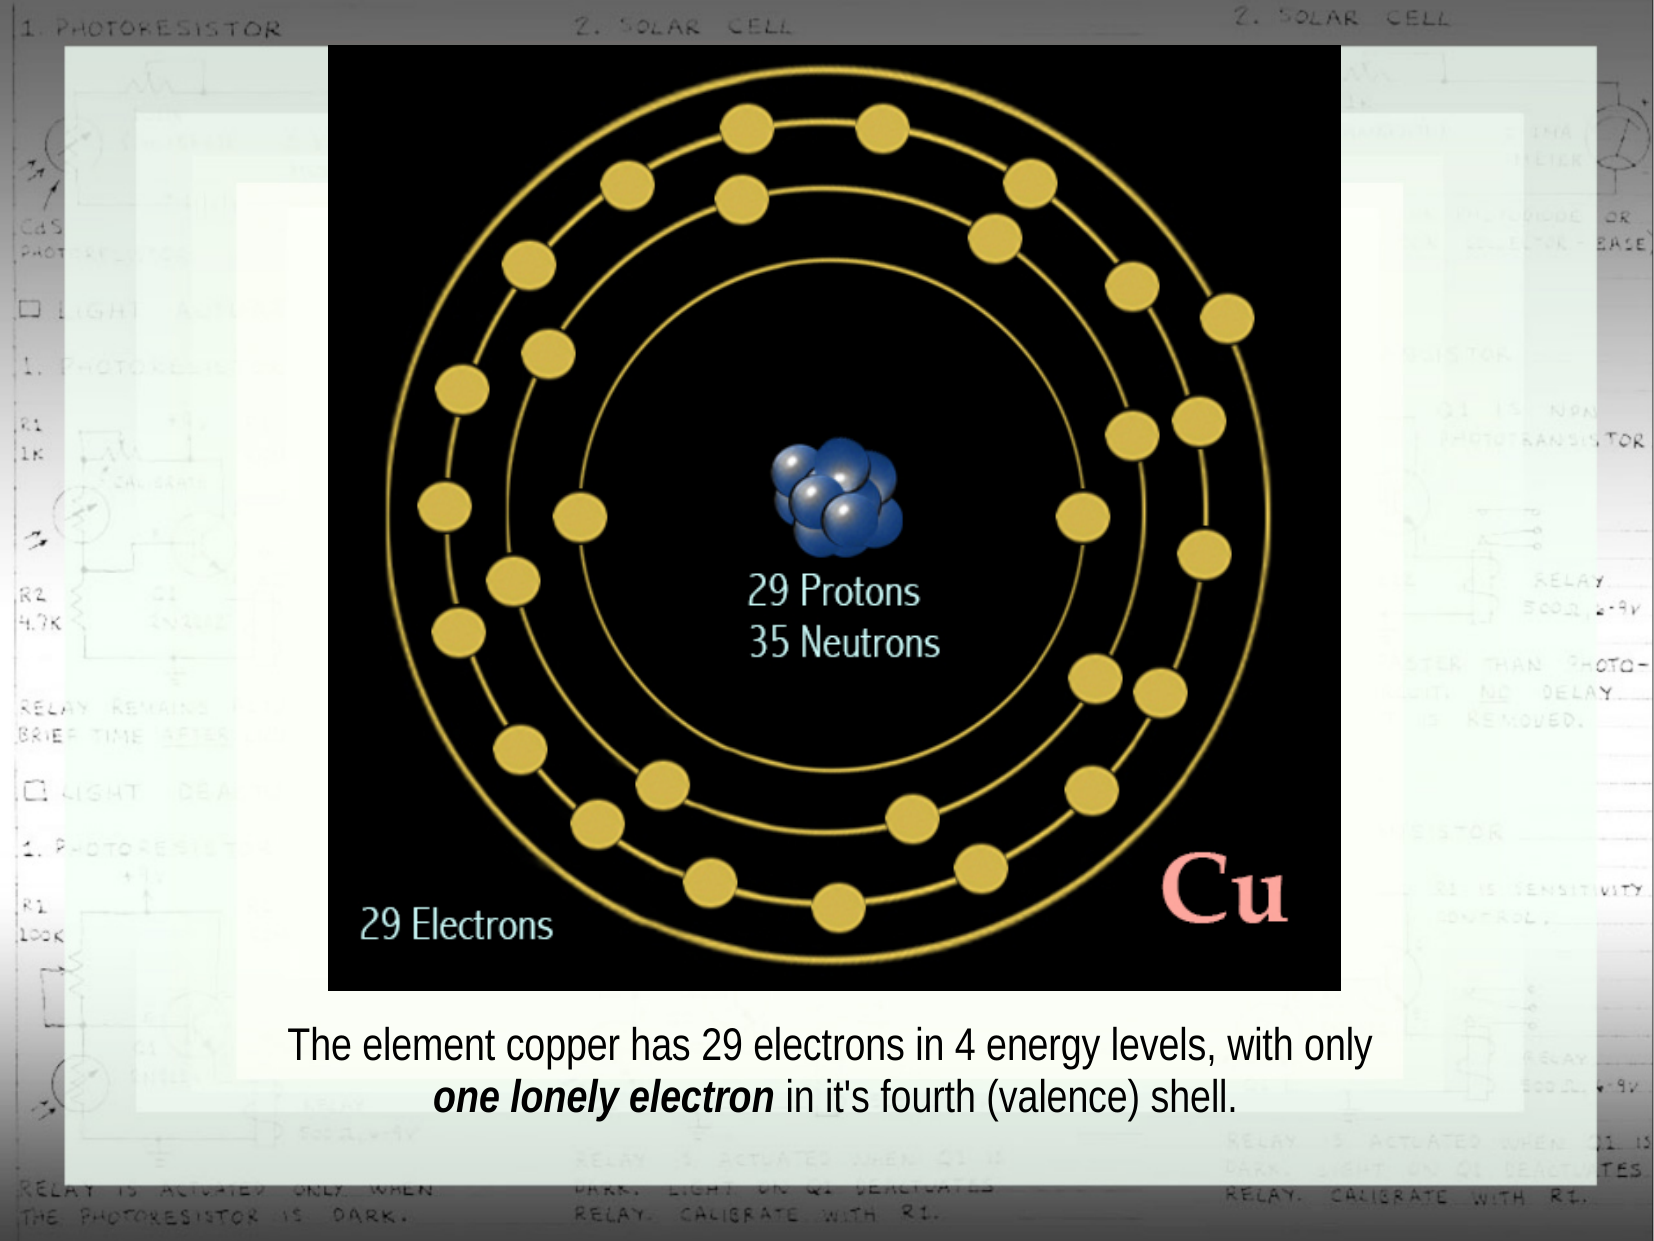

# The element copper has 29 electrons in 4 energy levels, with only one lonely electron in it's fourth (valence) shell.